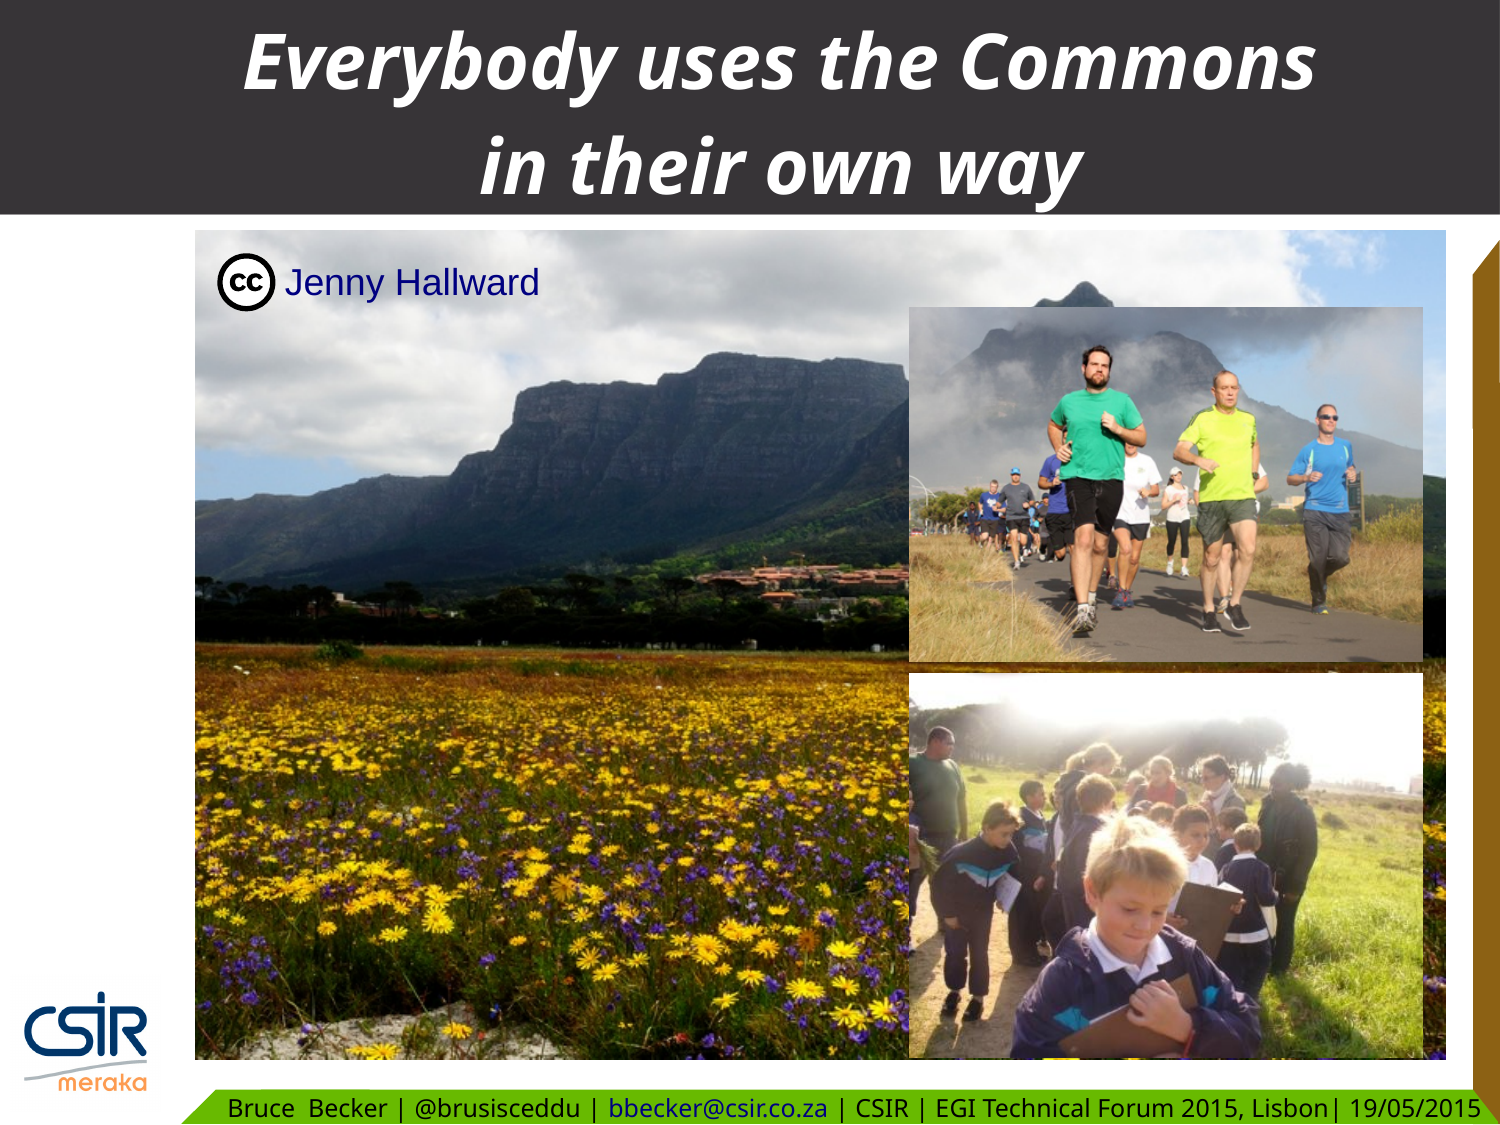

# Everybody uses the Commons in their own way
Jenny Hallward